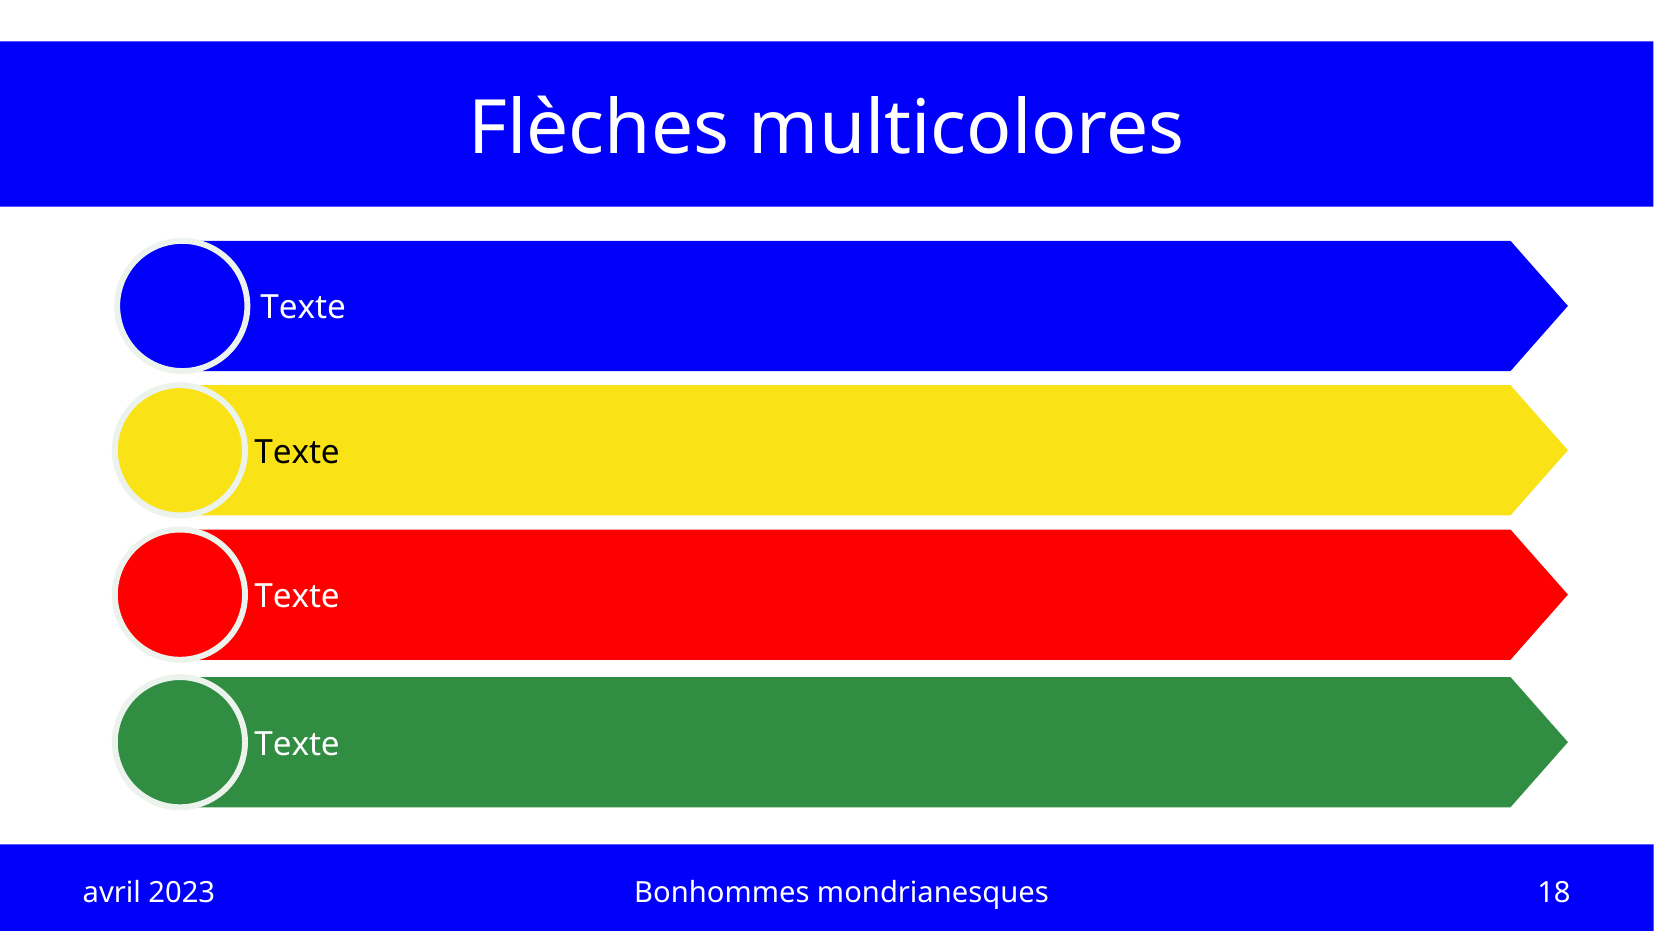

# Flèches multicolores
Texte
Texte
Texte
Texte
avril 2023
Bonhommes mondrianesques
18